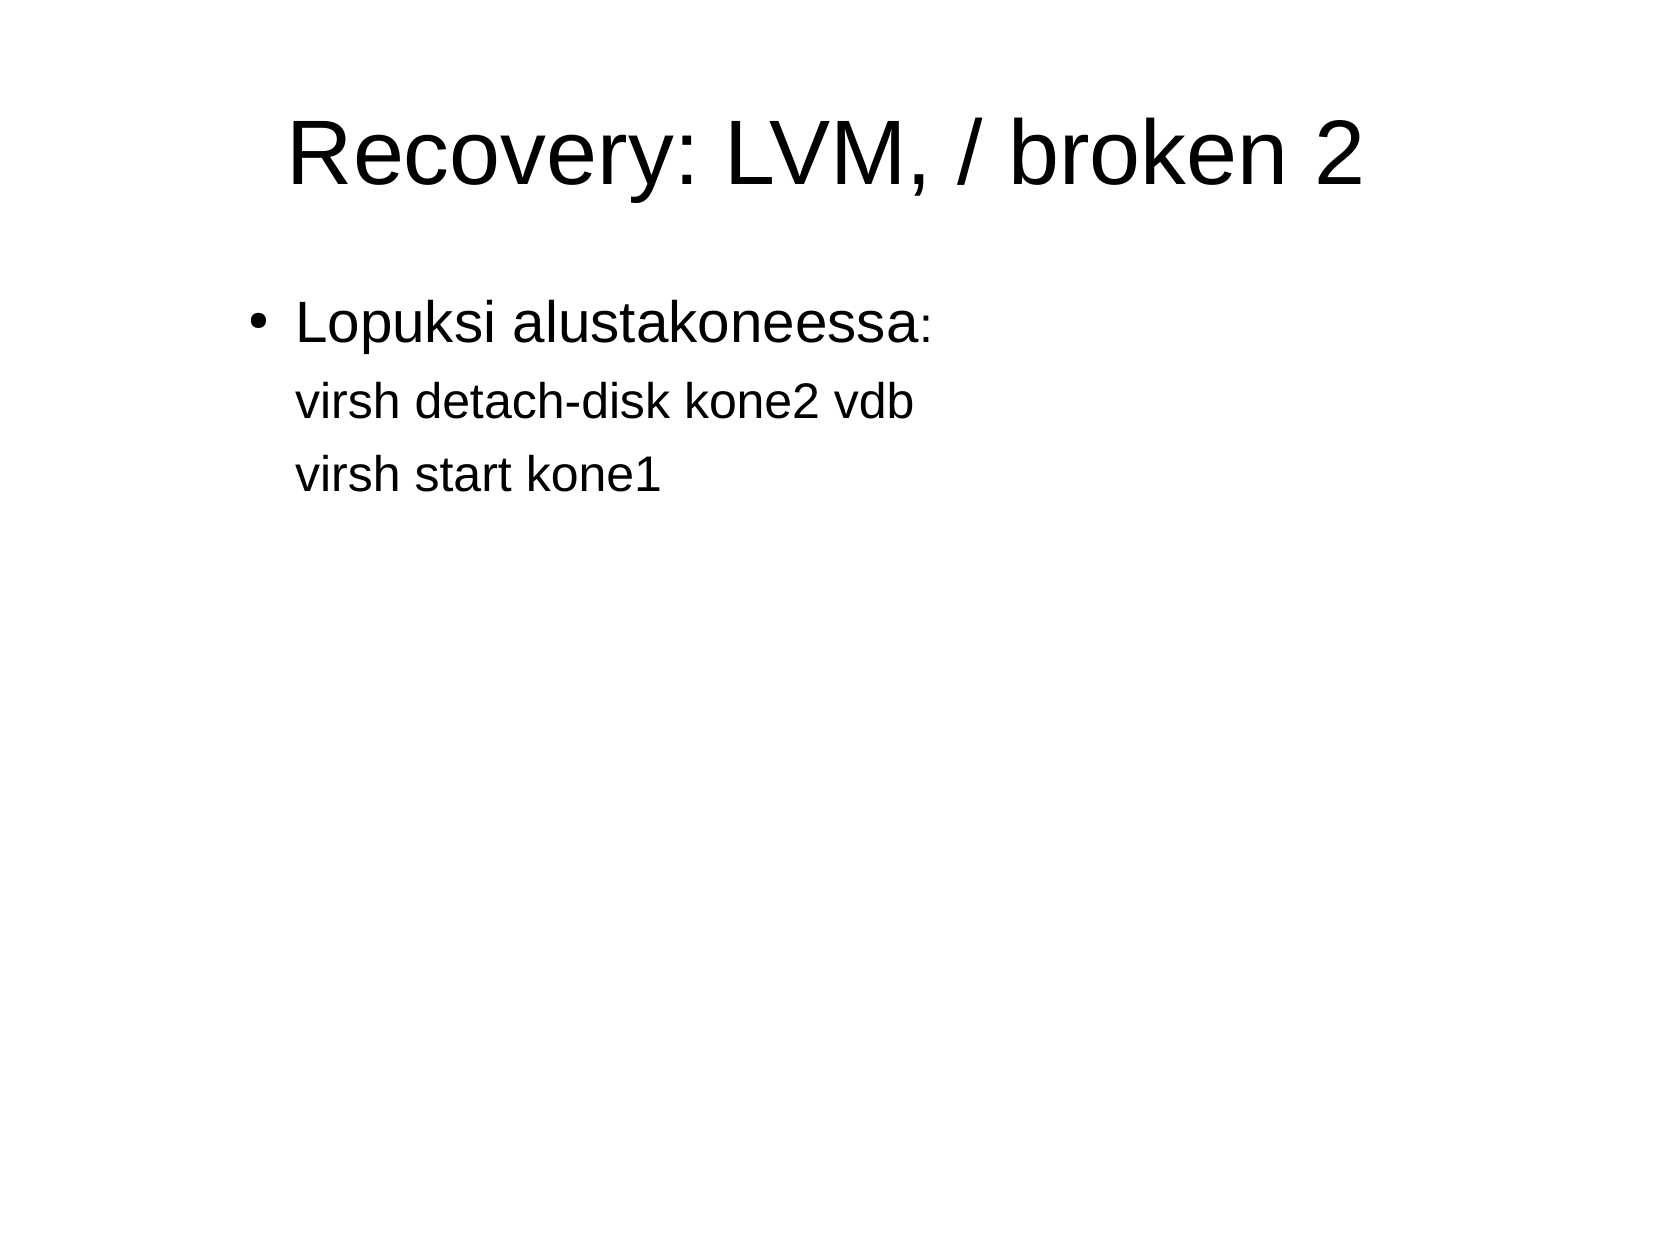

# Recovery: LVM, / broken 2
Lopuksi alustakoneessa:
virsh detach-disk kone2 vdb
virsh start kone1